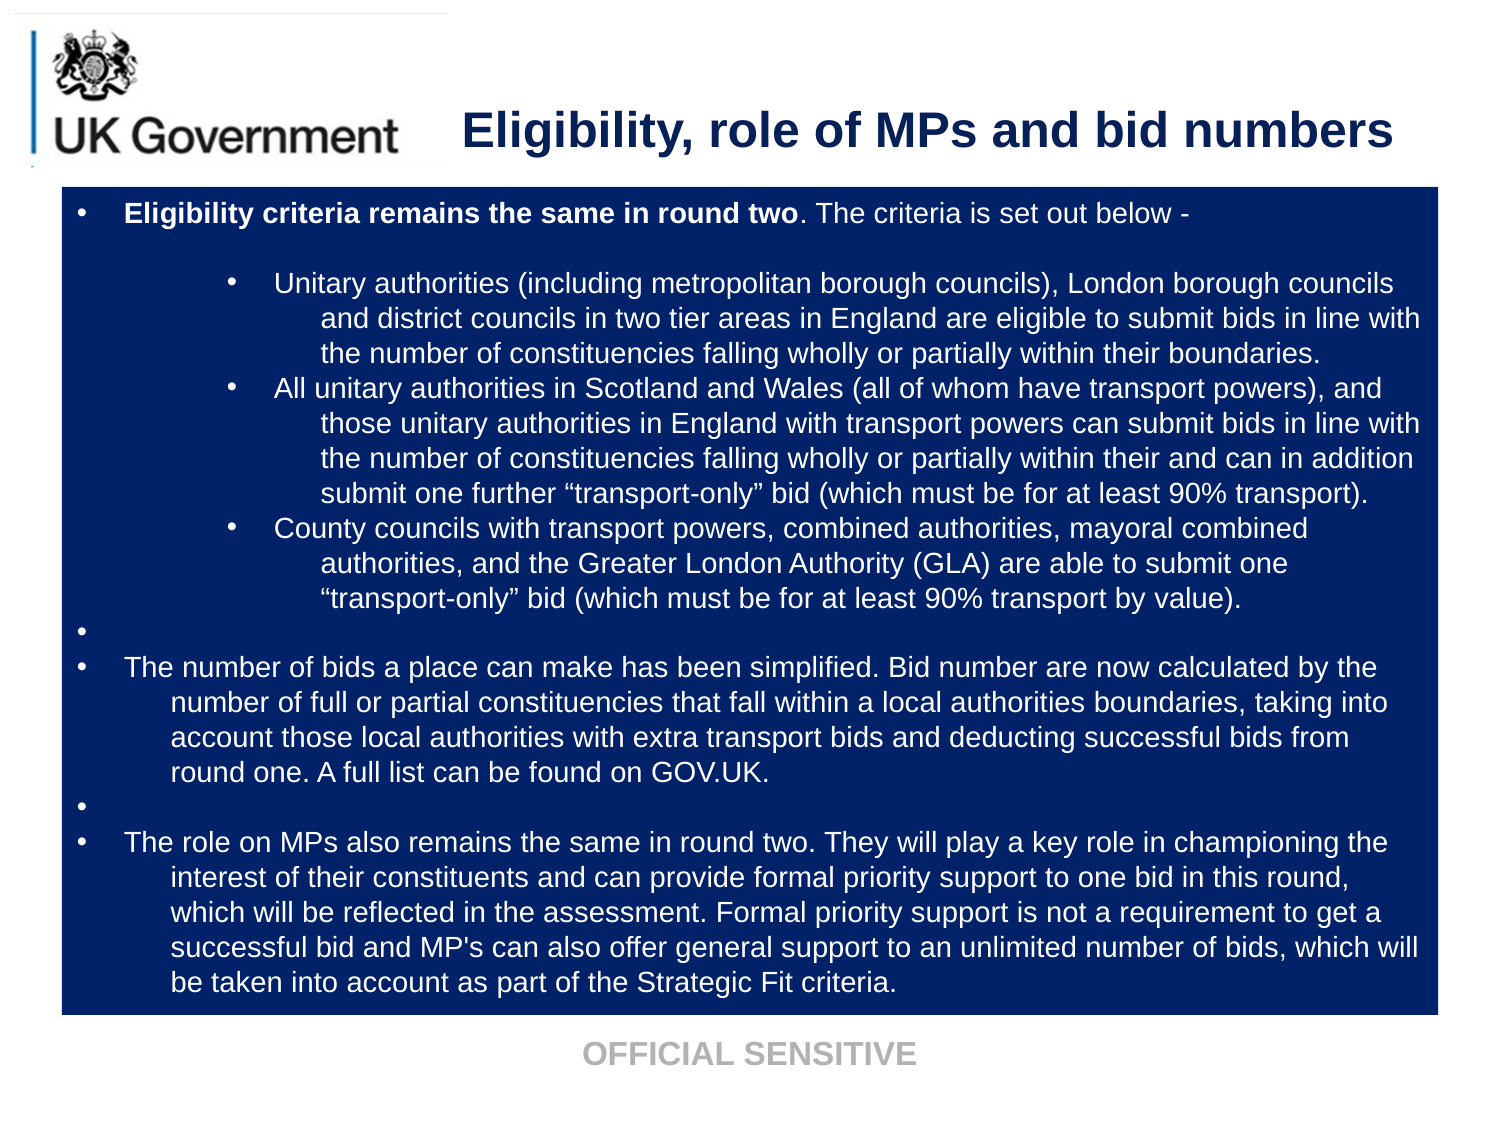

# Eligibility, role of MPs and bid numbers
Eligibility criteria remains the same in round two. The criteria is set out below -
Unitary authorities (including metropolitan borough councils), London borough councils and district councils in two tier areas in England are eligible to submit bids in line with the number of constituencies falling wholly or partially within their boundaries.
All unitary authorities in Scotland and Wales (all of whom have transport powers), and those unitary authorities in England with transport powers can submit bids in line with the number of constituencies falling wholly or partially within their and can in addition submit one further “transport-only” bid (which must be for at least 90% transport).
County councils with transport powers, combined authorities, mayoral combined authorities, and the Greater London Authority (GLA) are able to submit one “transport-only” bid (which must be for at least 90% transport by value).
The number of bids a place can make has been simplified. Bid number are now calculated by the number of full or partial constituencies that fall within a local authorities boundaries, taking into account those local authorities with extra transport bids and deducting successful bids from round one. A full list can be found on GOV.UK.
The role on MPs also remains the same in round two. They will play a key role in championing the interest of their constituents and can provide formal priority support to one bid in this round, which will be reflected in the assessment. Formal priority support is not a requirement to get a successful bid and MP's can also offer general support to an unlimited number of bids, which will be taken into account as part of the Strategic Fit criteria.